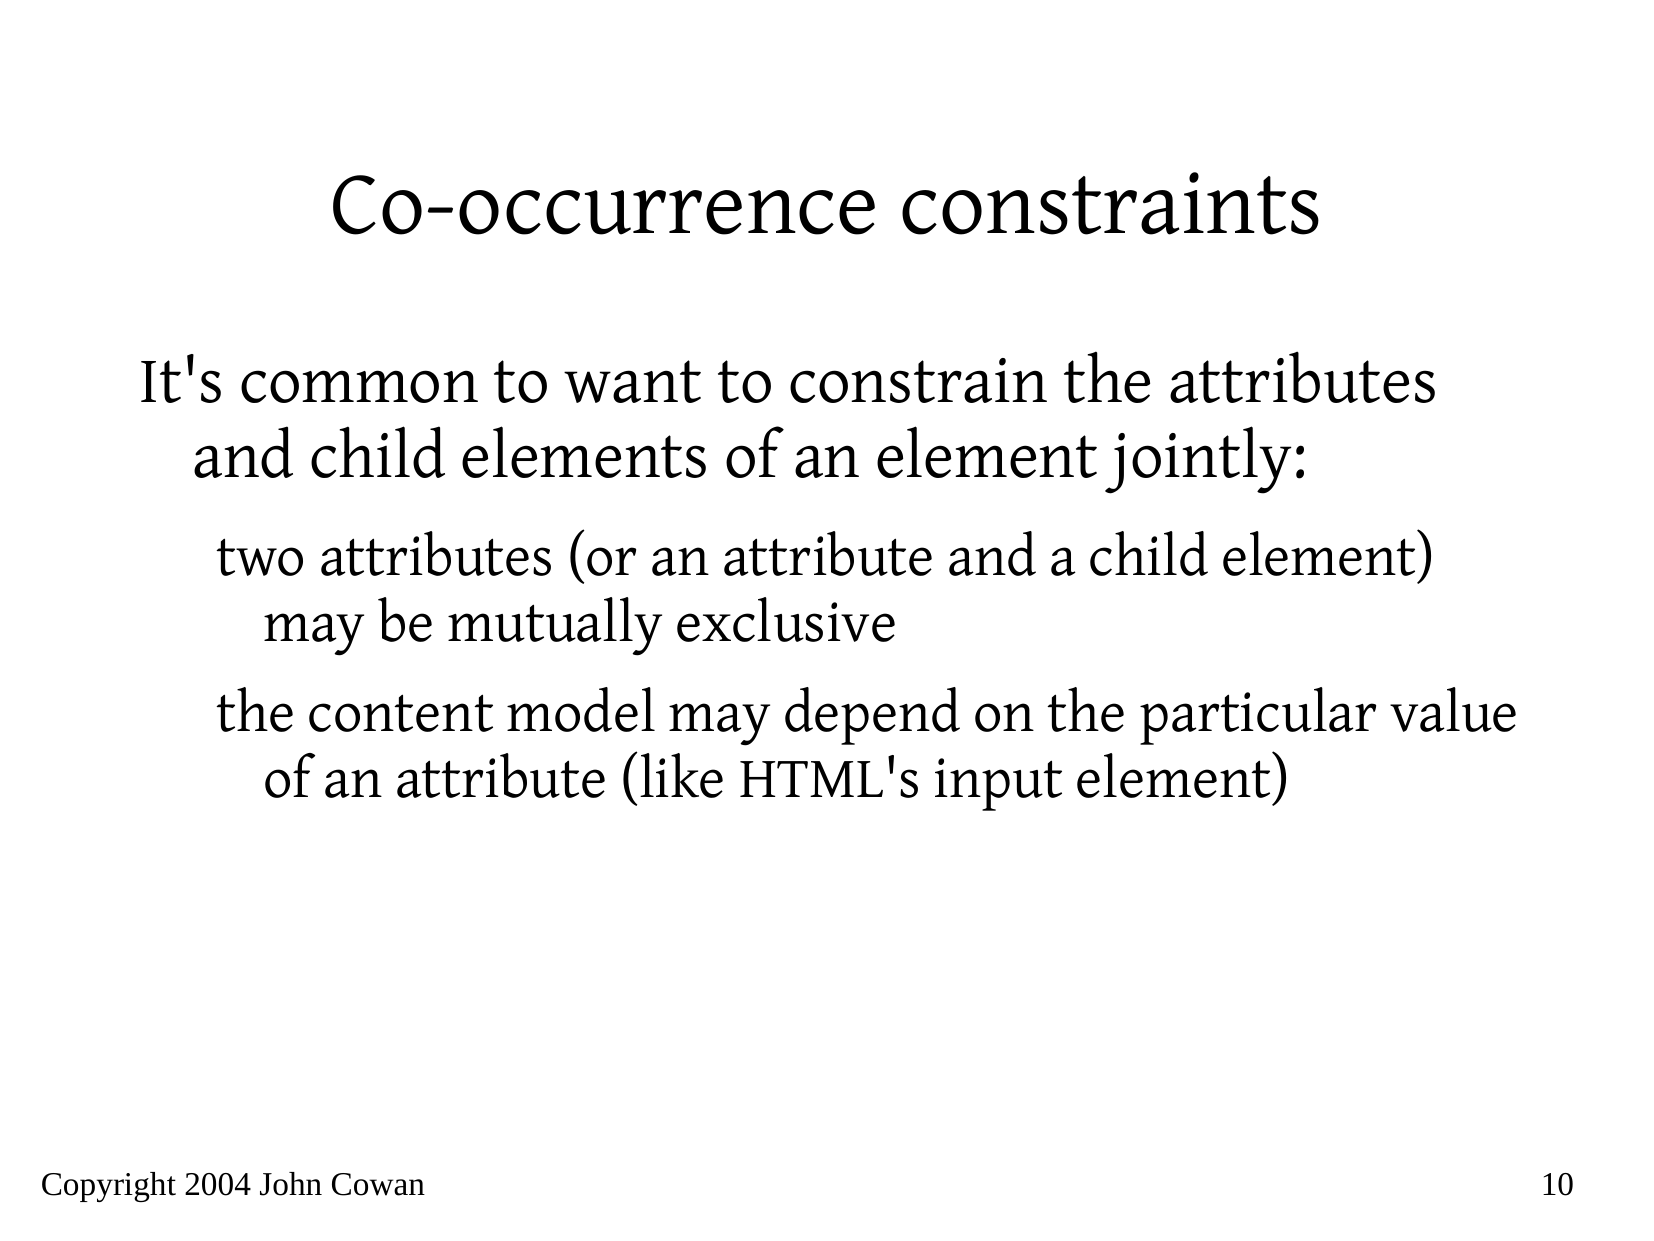

# Co-occurrence constraints
It's common to want to constrain the attributes and child elements of an element jointly:
two attributes (or an attribute and a child element) may be mutually exclusive
the content model may depend on the particular value of an attribute (like HTML's input element)